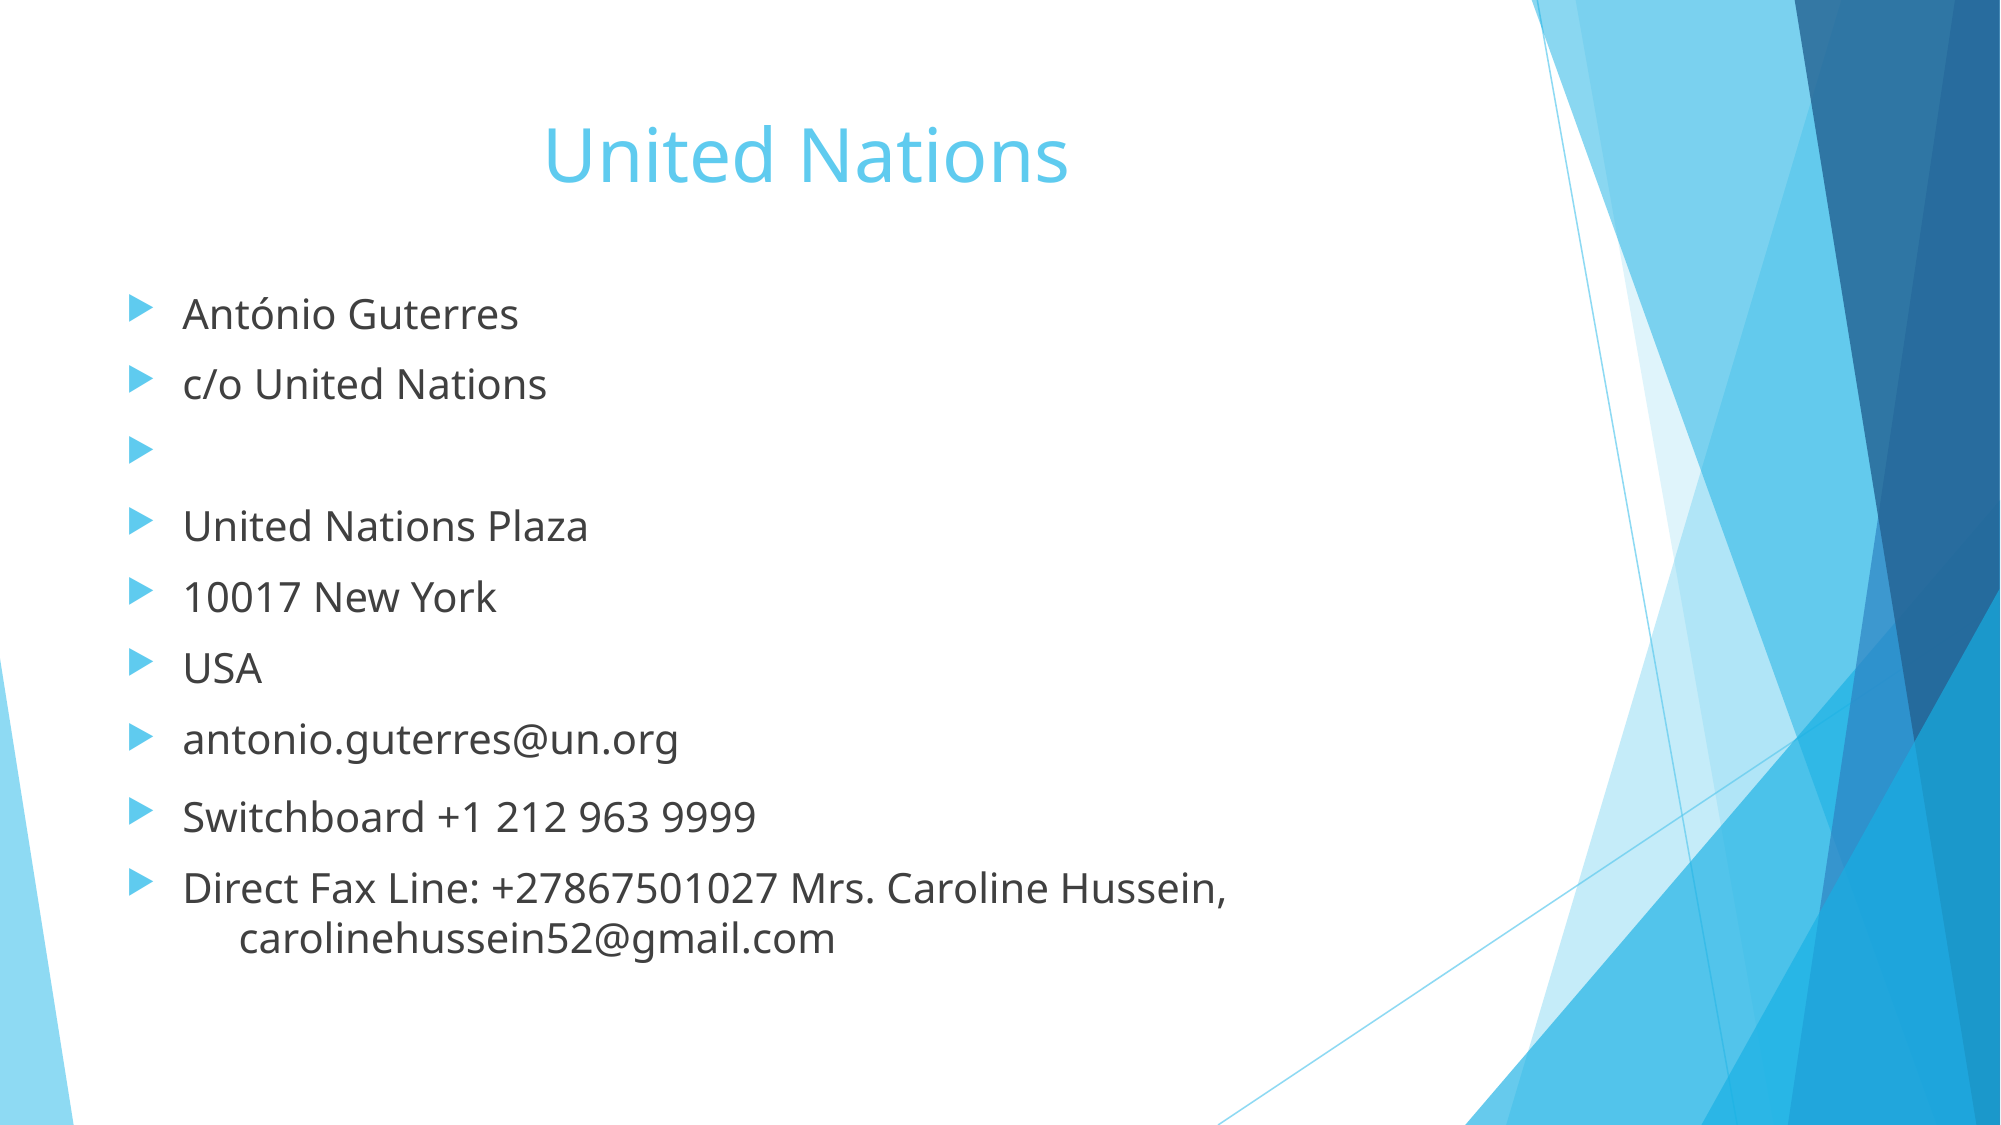

# United Nations
António Guterres
c/o United Nations
United Nations Plaza
10017 New York
USA
antonio.guterres@un.org
Switchboard +1 212 963 9999
Direct Fax Line: +27867501027 Mrs. Caroline Hussein, carolinehussein52@gmail.com